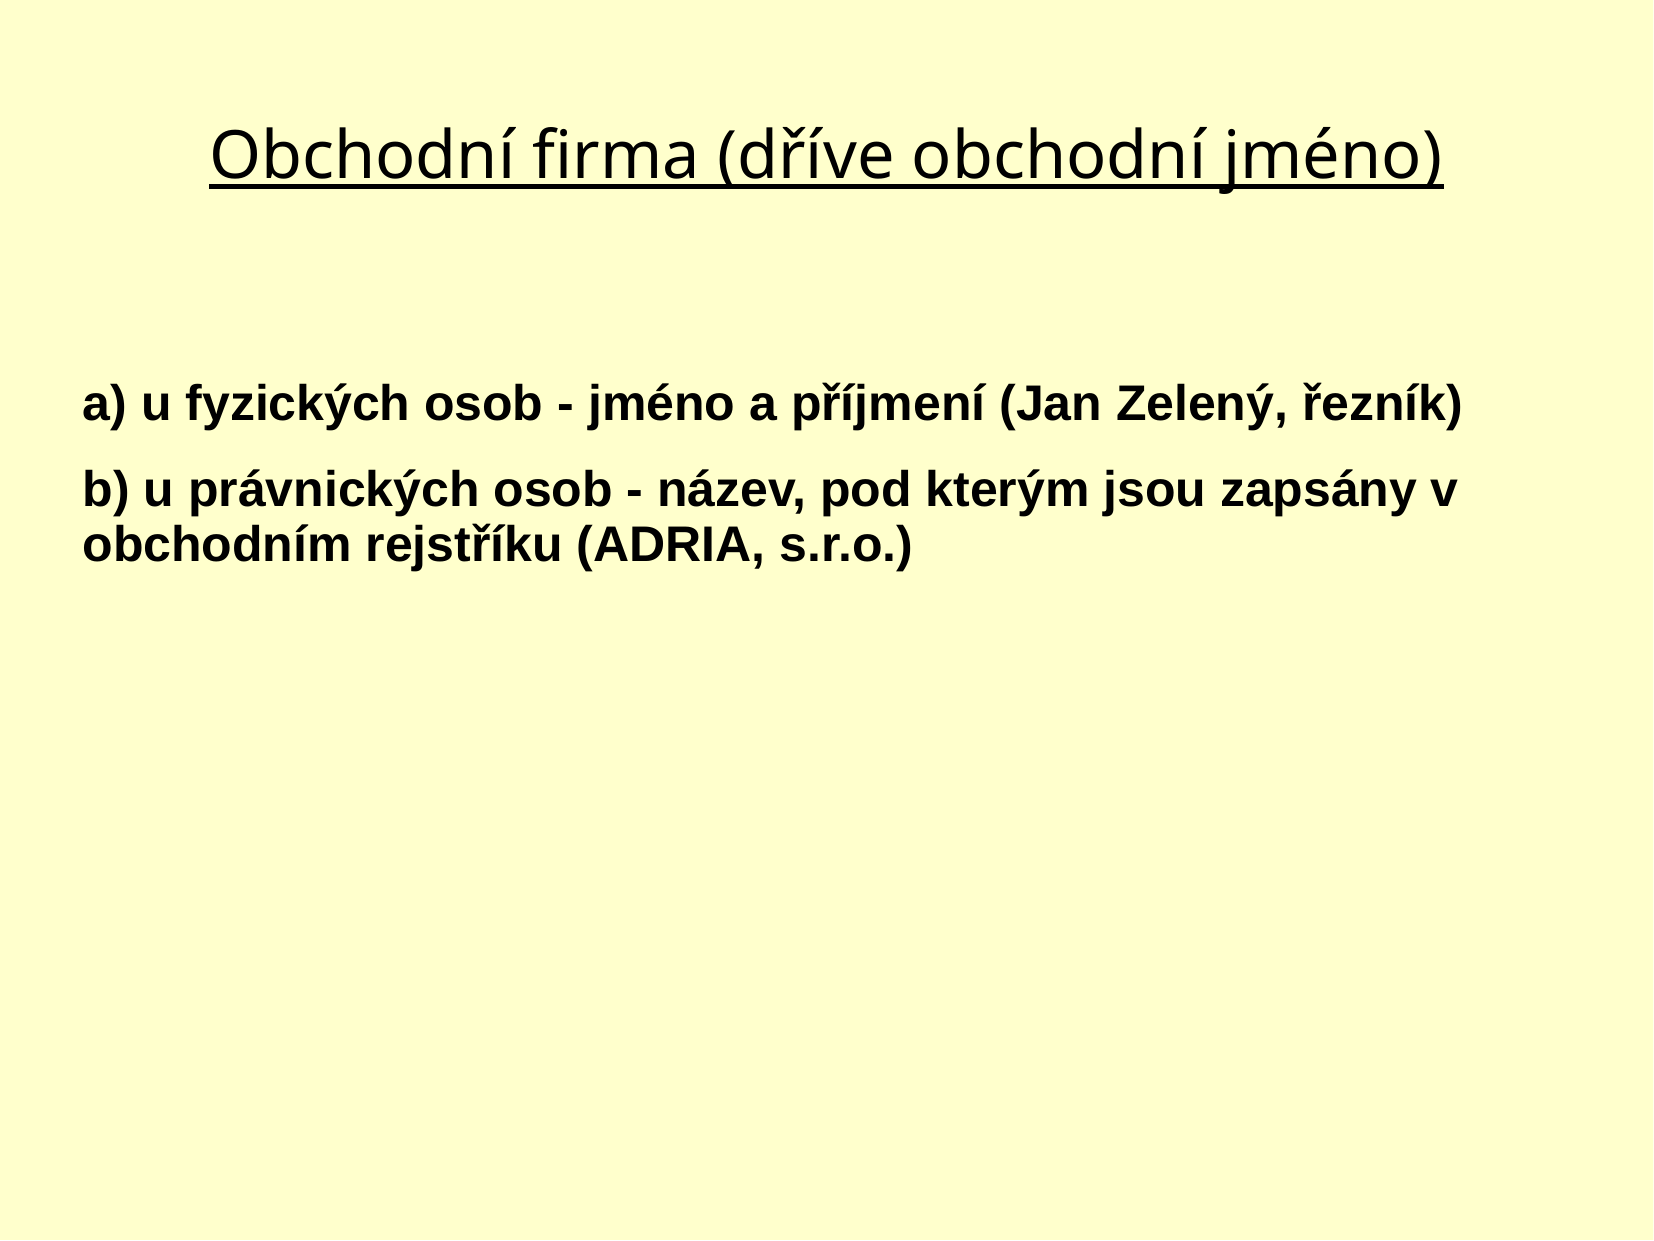

# Obchodní firma (dříve obchodní jméno)
a) u fyzických osob - jméno a příjmení (Jan Zelený, řezník)
b) u právnických osob - název, pod kterým jsou zapsány v obchodním rejstříku (ADRIA, s.r.o.)